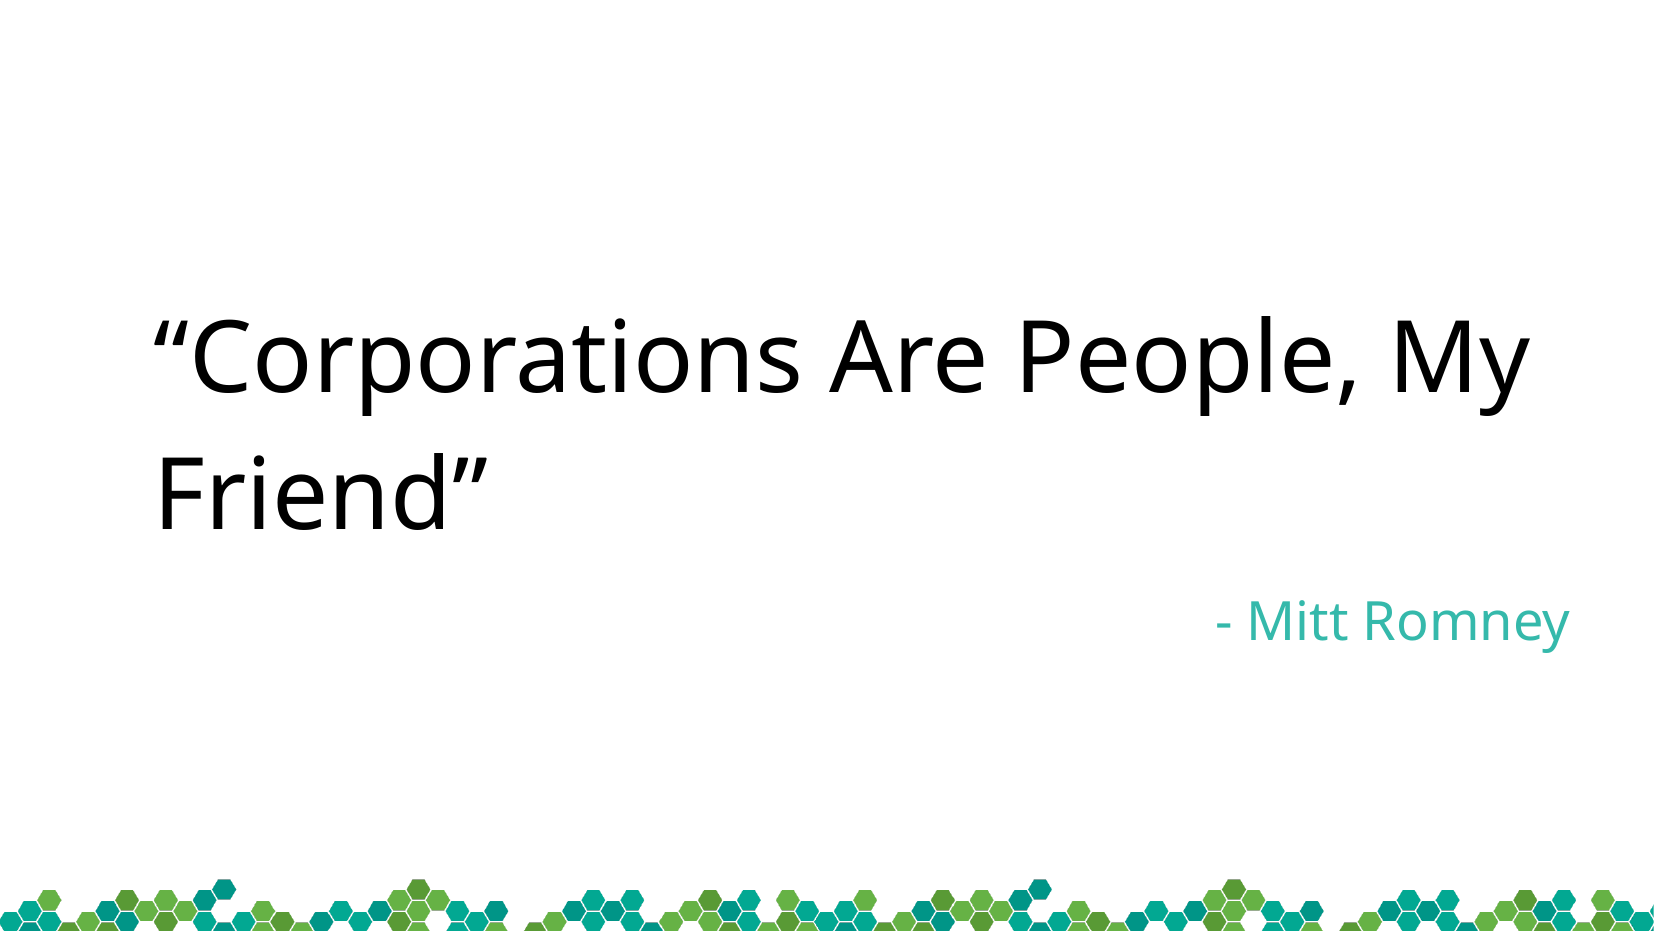

# “Corporations Are People, My Friend”
- Mitt Romney